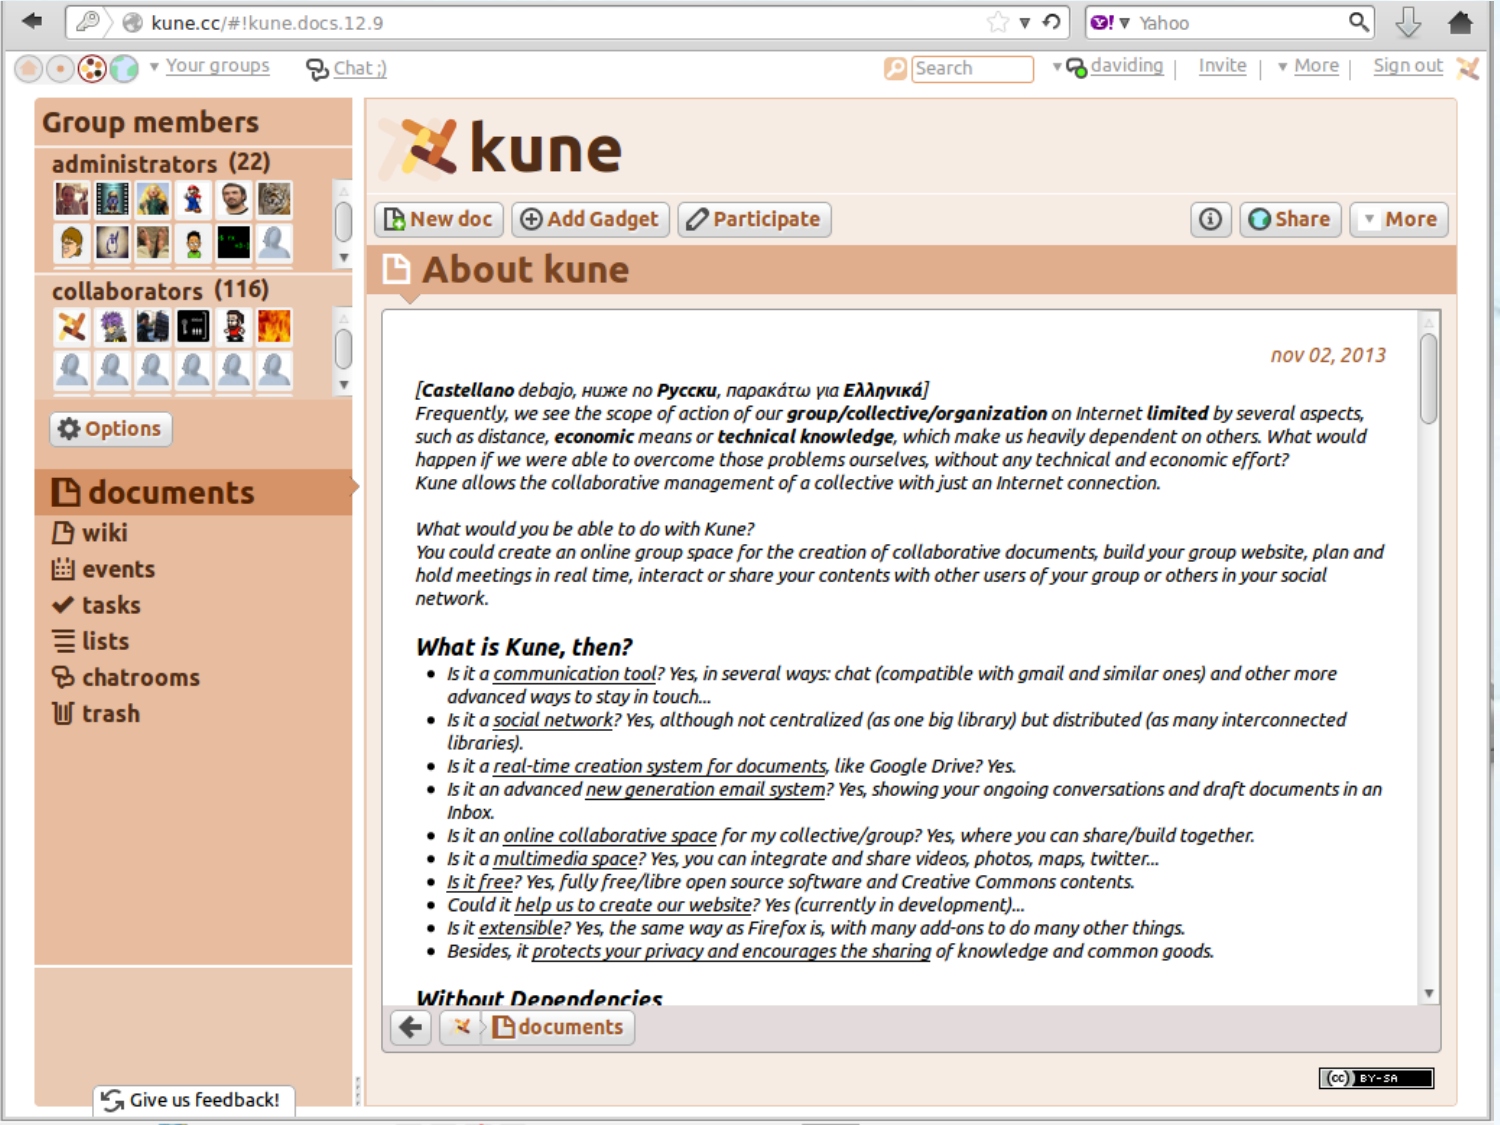

# Kune
Incubating Service Systems Thinking
June 2014
54